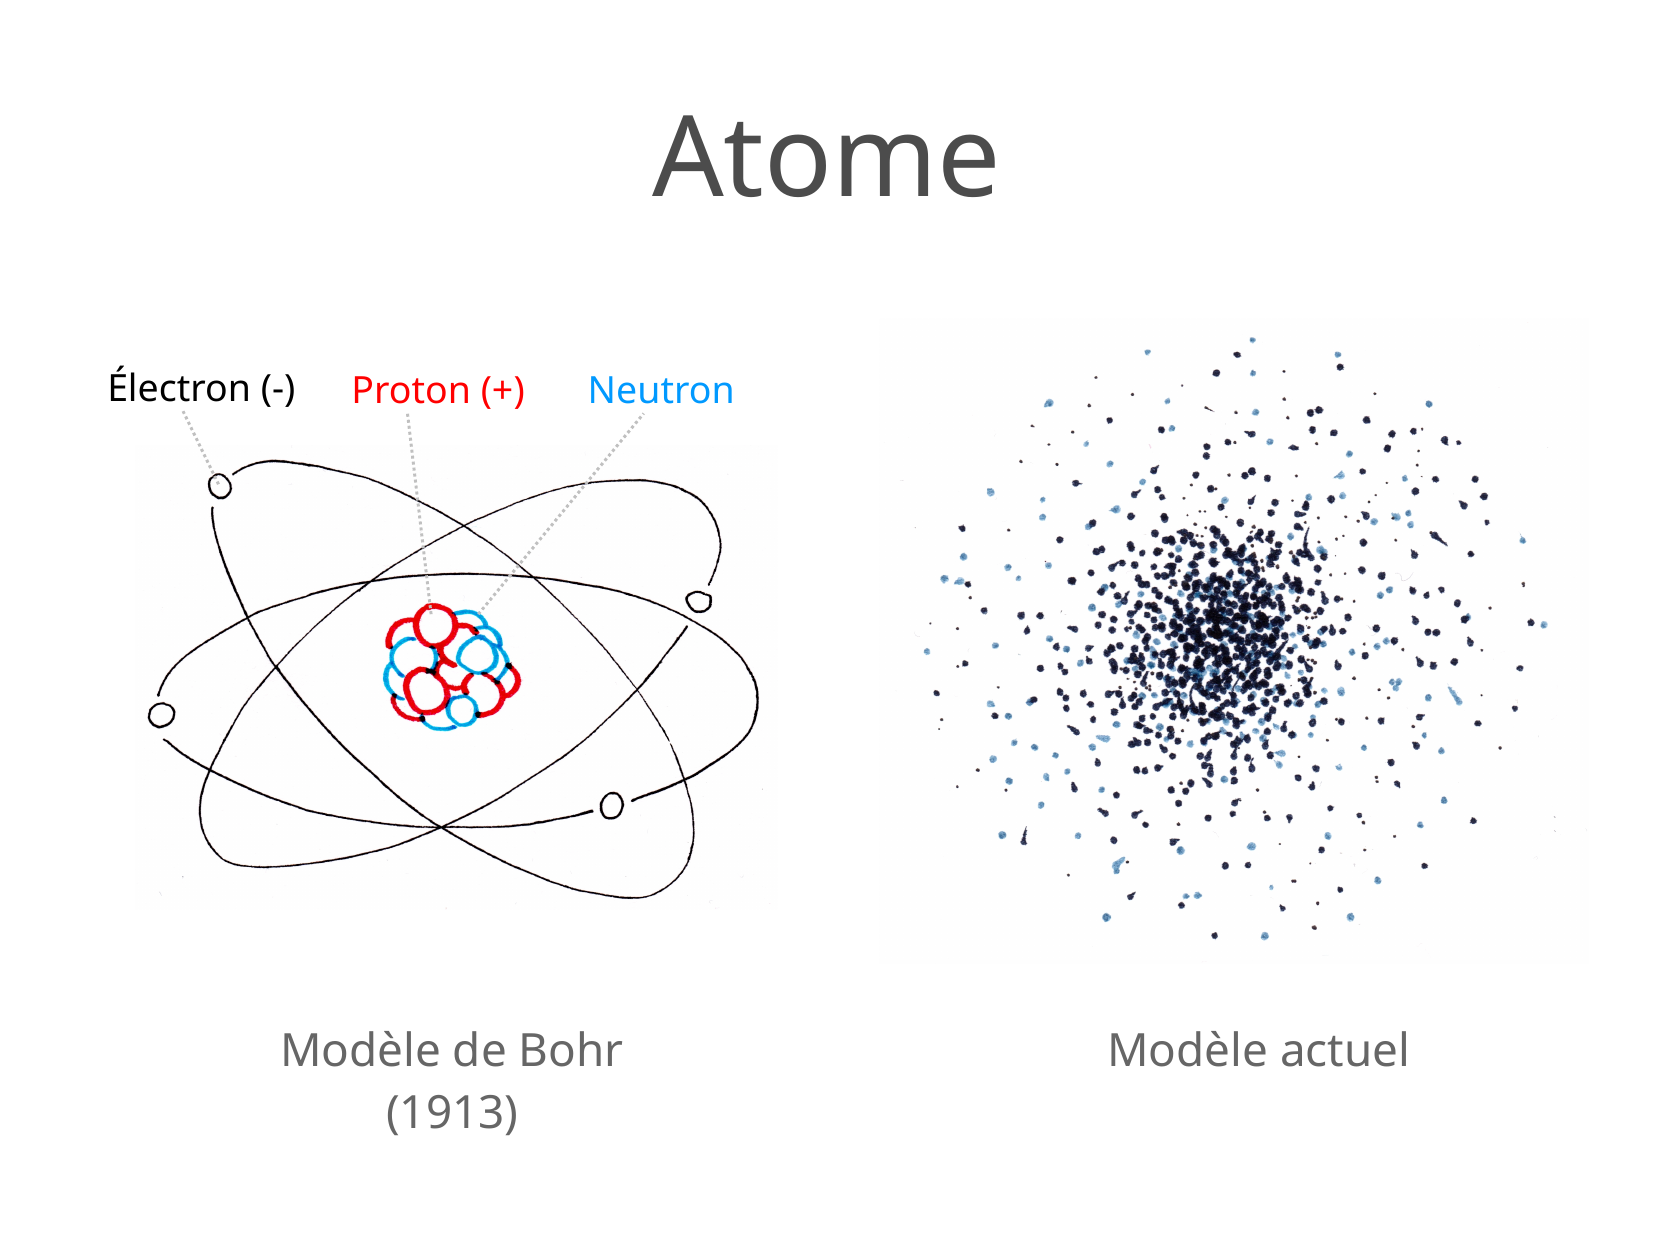

# Atome
Électron (-)
Proton (+)
Neutron
Modèle de Bohr
(1913)
Modèle actuel